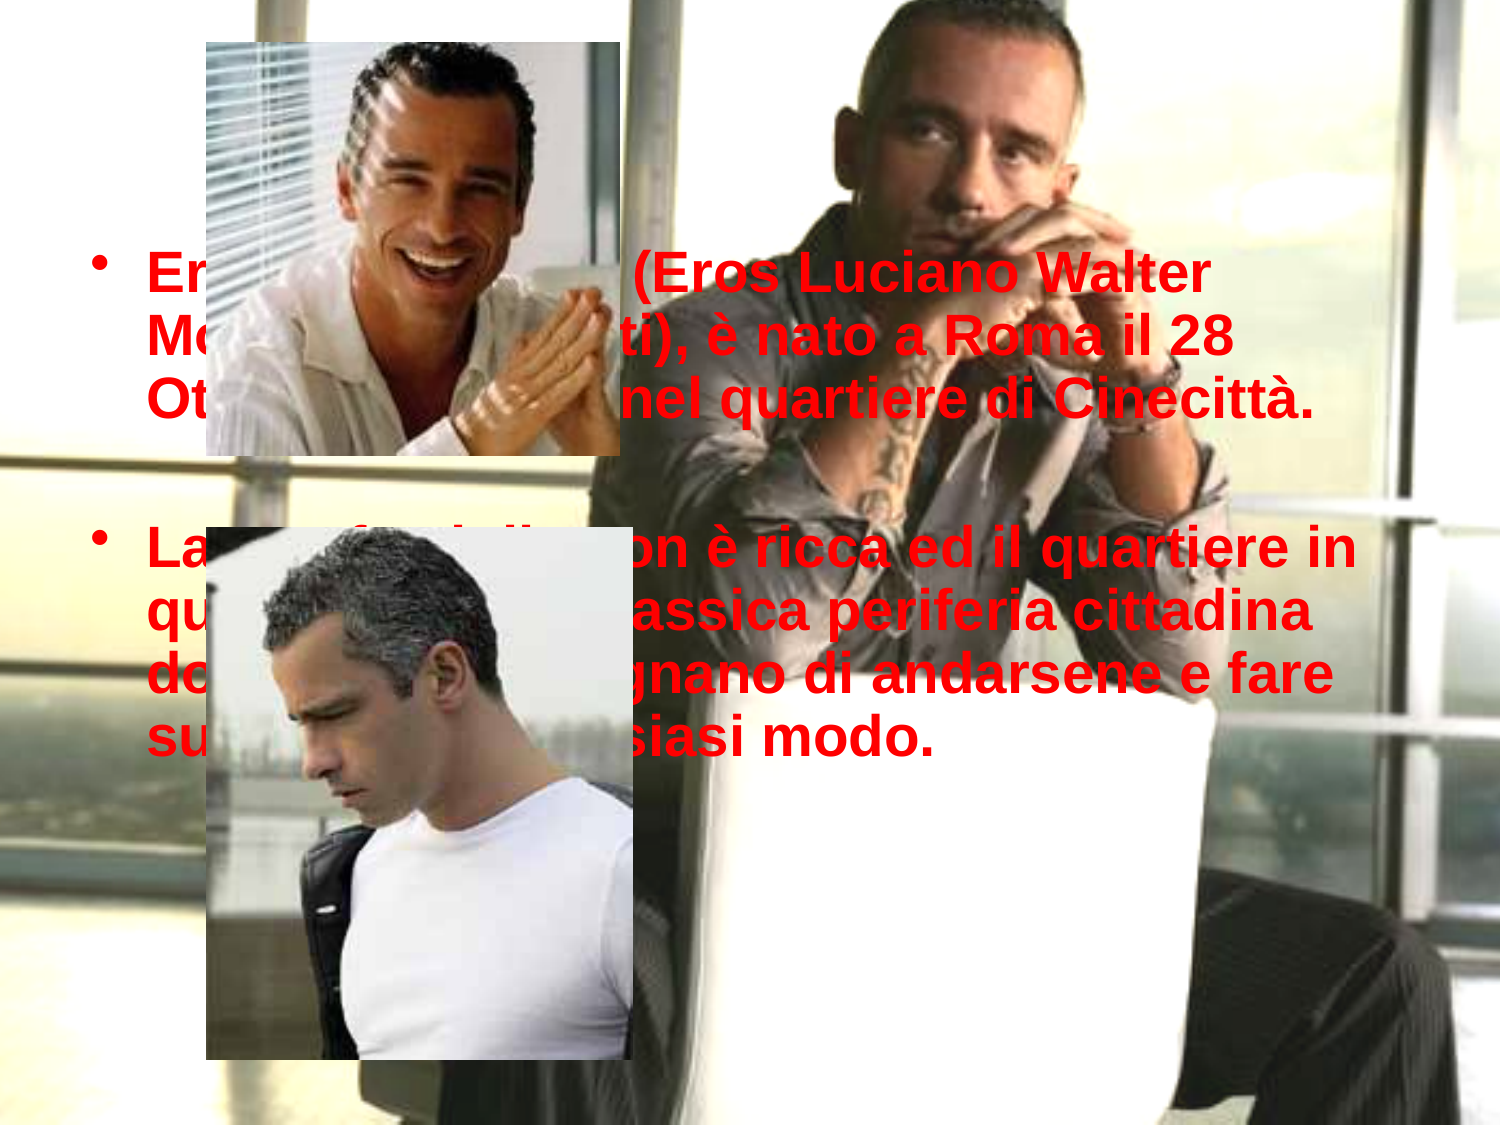

# Eros Ramazzotti  (Eros Luciano Walter Molina Ramazzotti), è nato a Roma il 28 Ottobre del 1963 nel quartiere di Cinecittà.
La sua famiglia non è ricca ed il quartiere in quegli anni è la classica periferia cittadina dove i ragazzi sognano di andarsene e fare successo in qualsiasi modo.